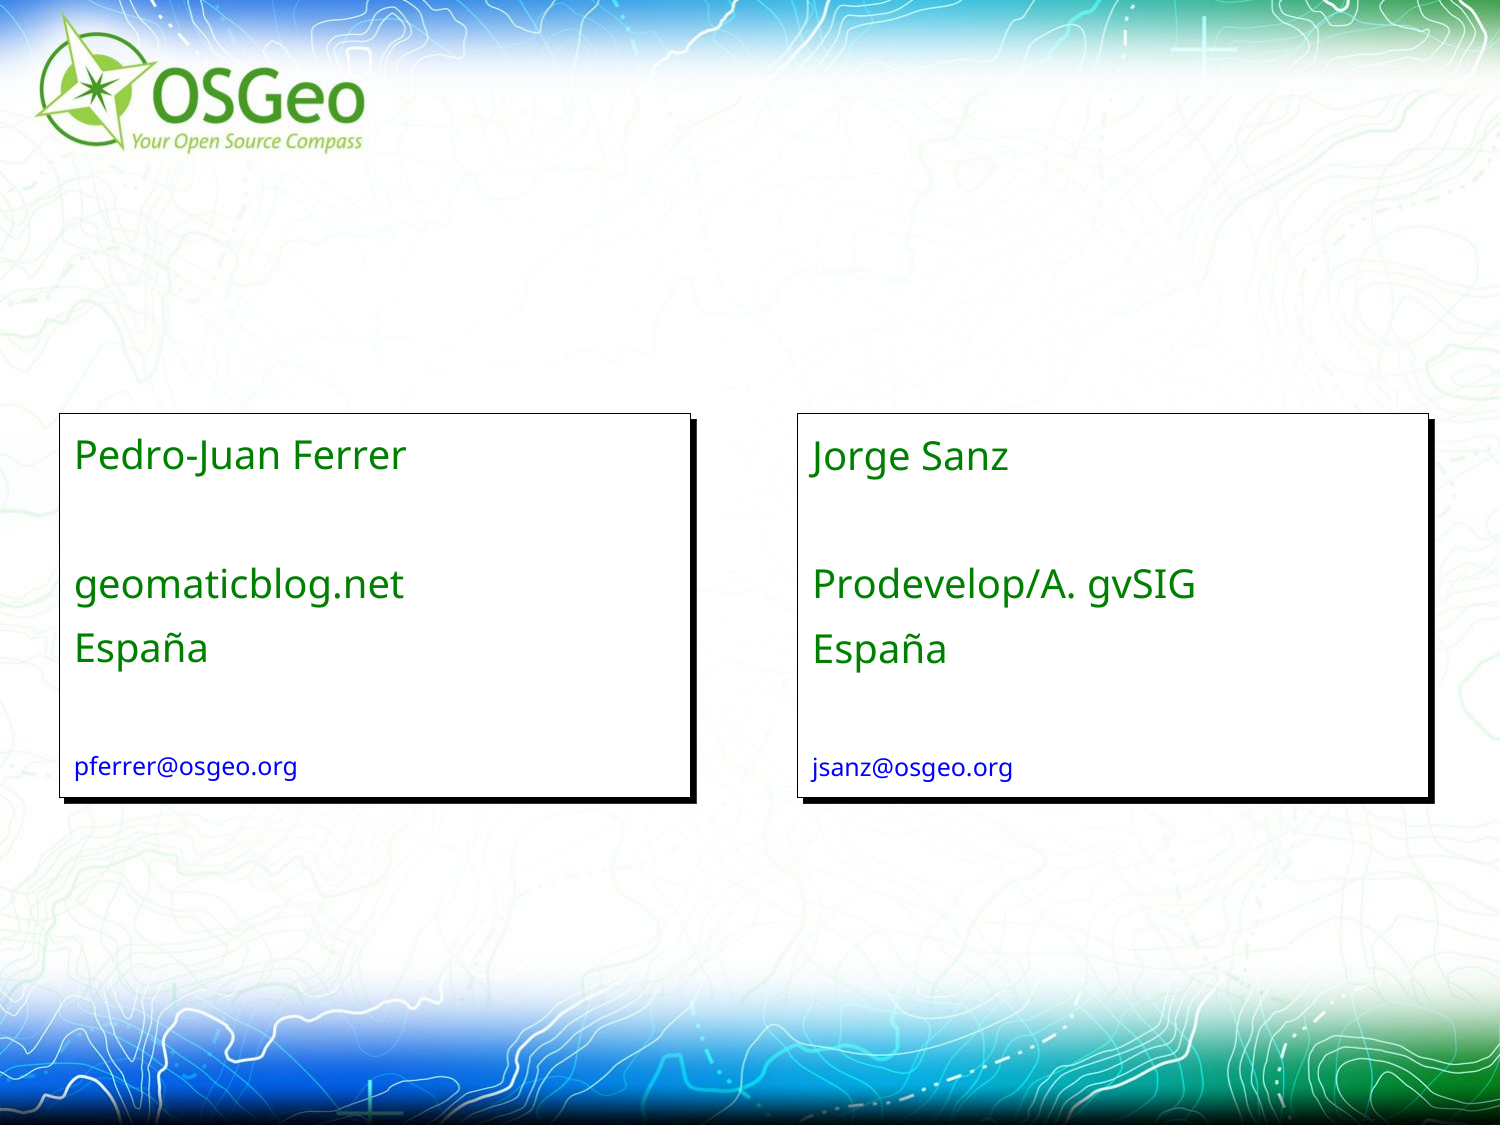

# Pedro-Juan Ferrer
geomaticblog.net
España
pferrer@osgeo.org
Jorge Sanz
Prodevelop/A. gvSIG
España
jsanz@osgeo.org